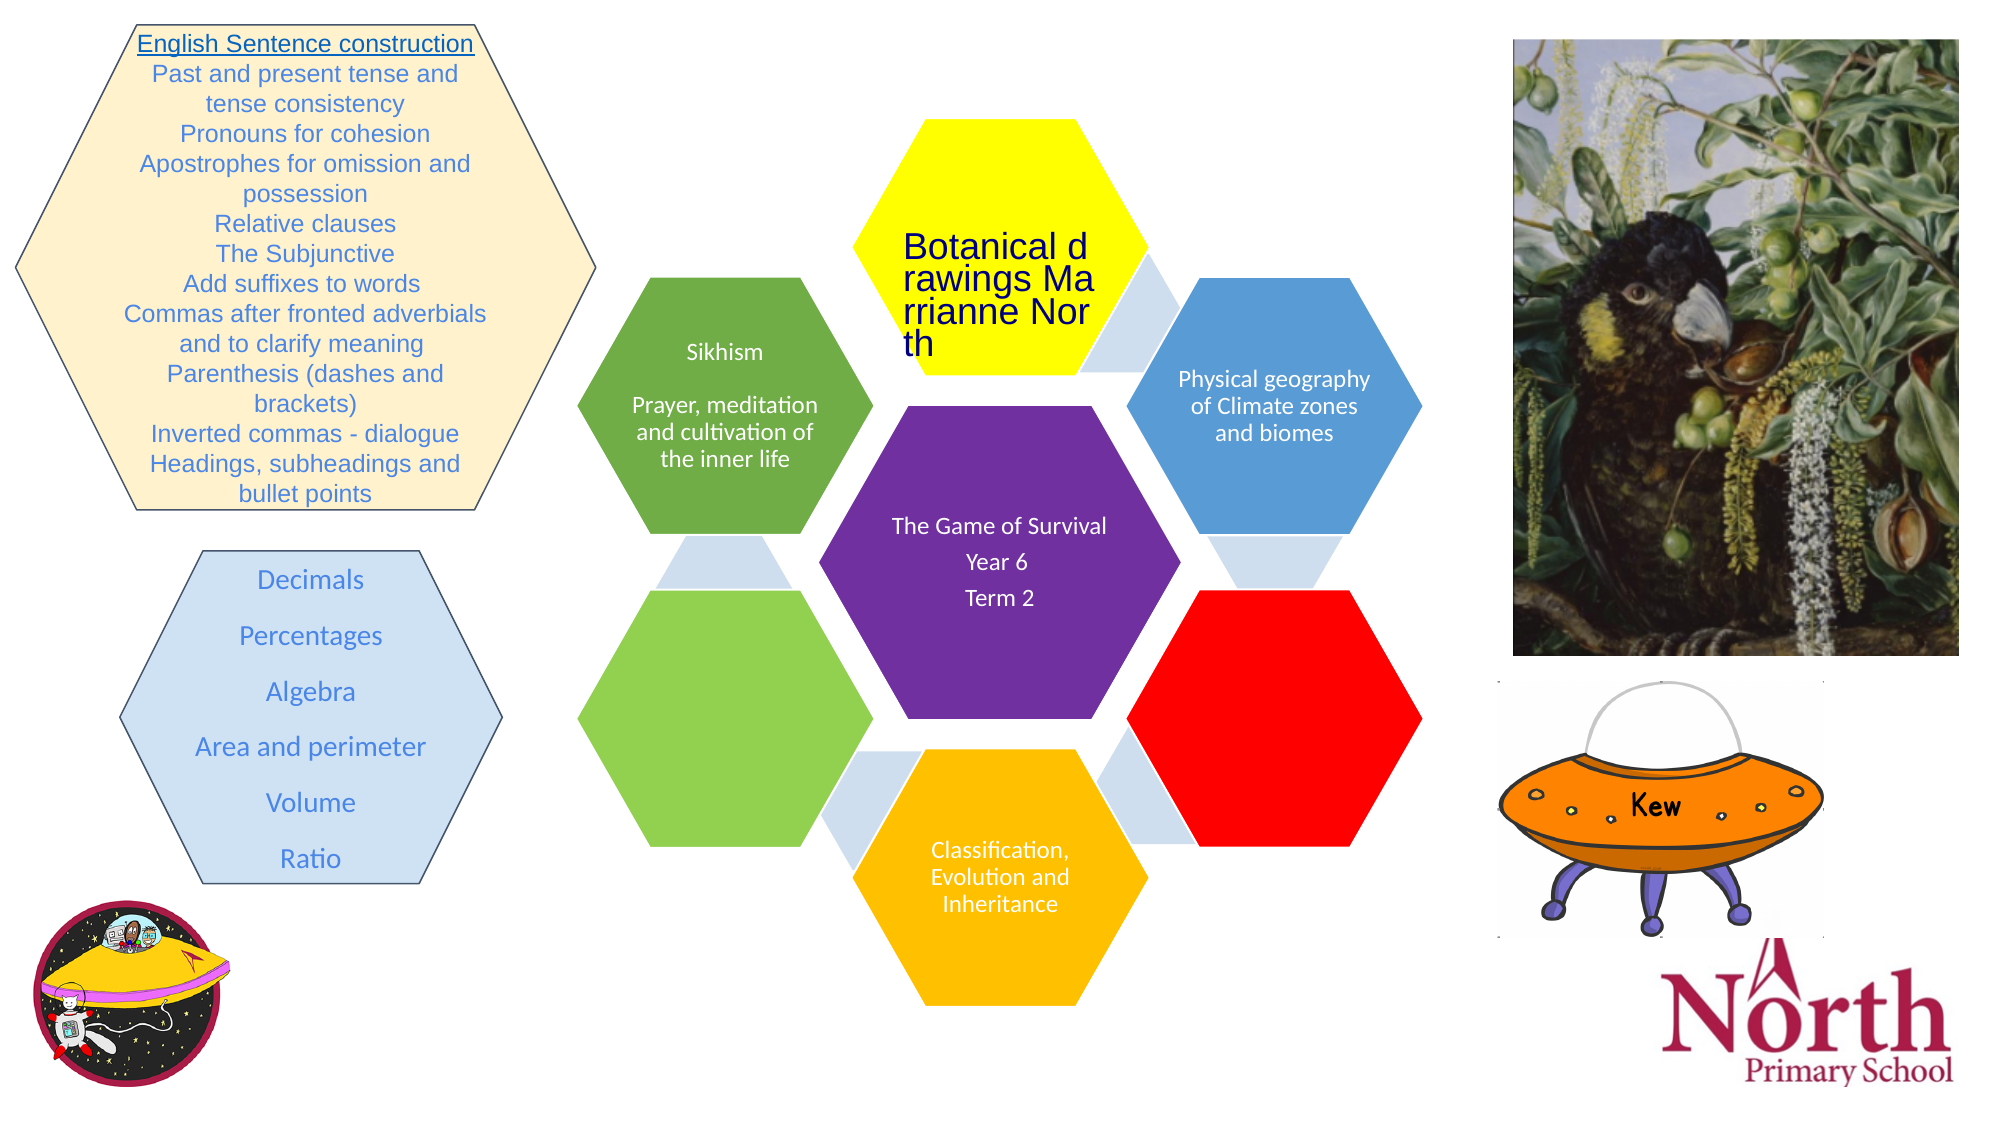

English Sentence construction
Past and present tense and tense consistency
Pronouns for cohesion
Apostrophes for omission and possession
Relative clauses
The Subjunctive
Add suffixes to words
Commas after fronted adverbials and to clarify meaning Parenthesis (dashes and brackets)
Inverted commas - dialogue
Headings, subheadings and bullet points
Botanical drawings Marrianne North
Sikhism
Prayer, meditation and cultivation of the inner life
Physical geography of Climate zones and biomes
The Game of Survival
Year 6
Term 2
Classification, Evolution and Inheritance
Decimals
Percentages
Algebra
Area and perimeter
Volume
Ratio